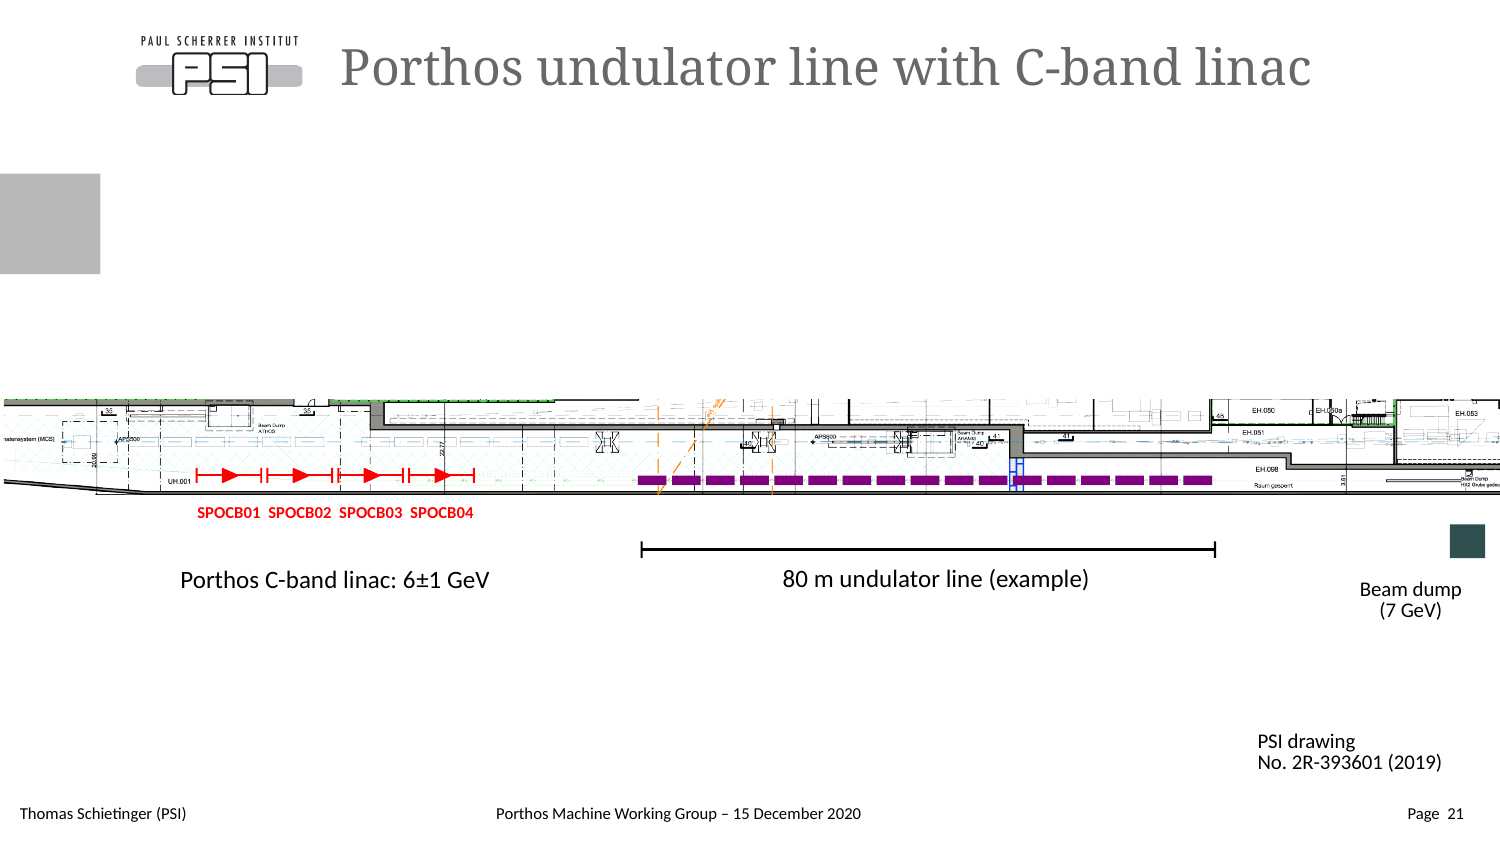

# Porthos undulator line with C-band linac
SPOCB01
SPOCB02
SPOCB03
SPOCB04
80 m undulator line (example)
Porthos C-band linac: 6±1 GeV
Beam dump
(7 GeV)
PSI drawing
No. 2R-393601 (2019)